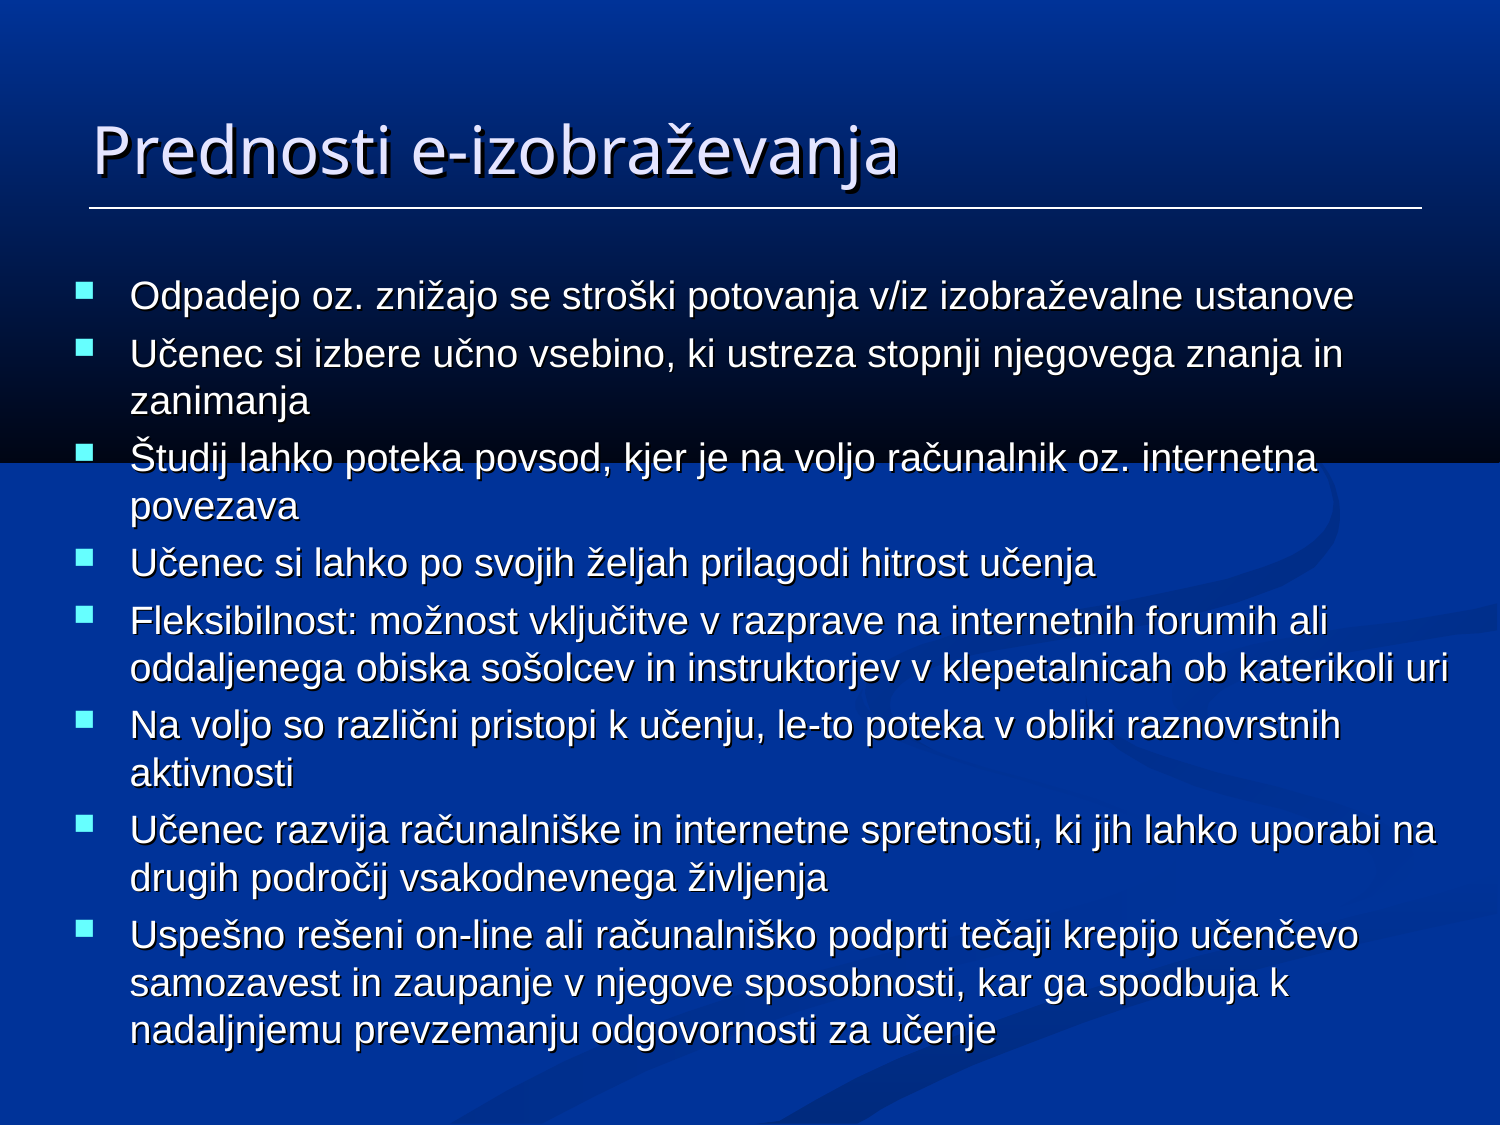

Prednosti e-izobraževanja
Odpadejo oz. znižajo se stroški potovanja v/iz izobraževalne ustanove
Učenec si izbere učno vsebino, ki ustreza stopnji njegovega znanja in zanimanja
Študij lahko poteka povsod, kjer je na voljo računalnik oz. internetna povezava
Učenec si lahko po svojih željah prilagodi hitrost učenja
Fleksibilnost: možnost vključitve v razprave na internetnih forumih ali oddaljenega obiska sošolcev in instruktorjev v klepetalnicah ob katerikoli uri
Na voljo so različni pristopi k učenju, le-to poteka v obliki raznovrstnih aktivnosti
Učenec razvija računalniške in internetne spretnosti, ki jih lahko uporabi na drugih področij vsakodnevnega življenja
Uspešno rešeni on-line ali računalniško podprti tečaji krepijo učenčevo samozavest in zaupanje v njegove sposobnosti, kar ga spodbuja k nadaljnjemu prevzemanju odgovornosti za učenje